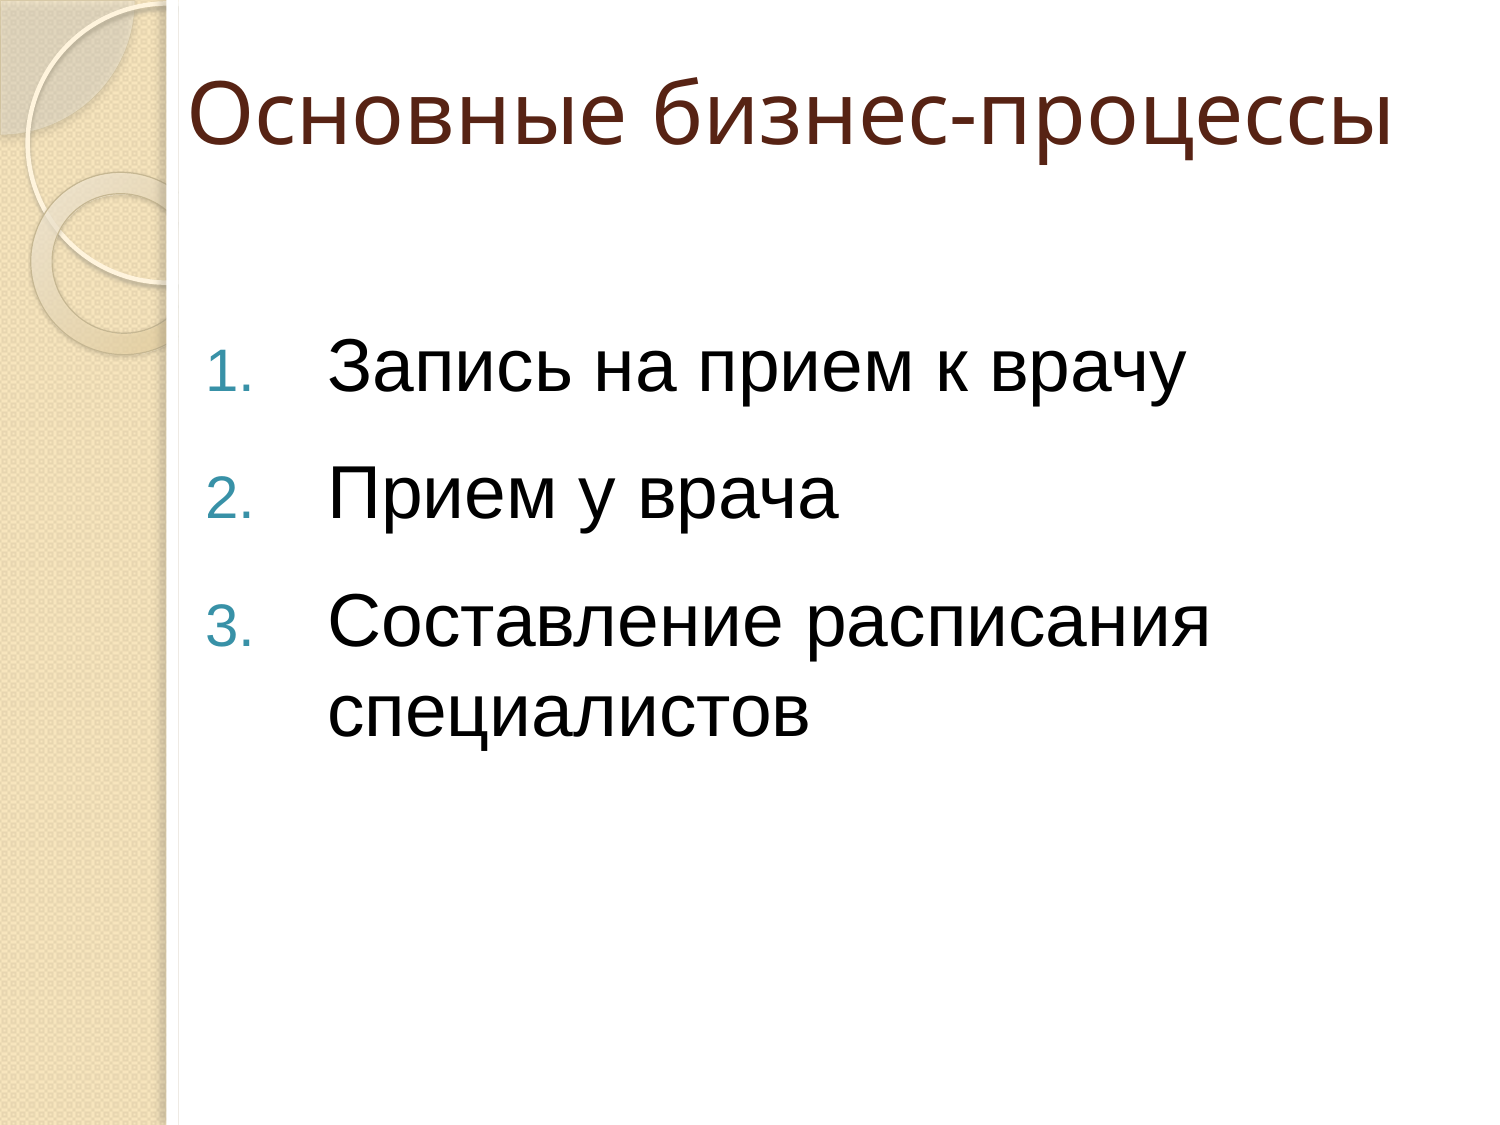

Основные бизнес-процессы
# Запись на прием к врачу
Прием у врача
Составление расписания специалистов